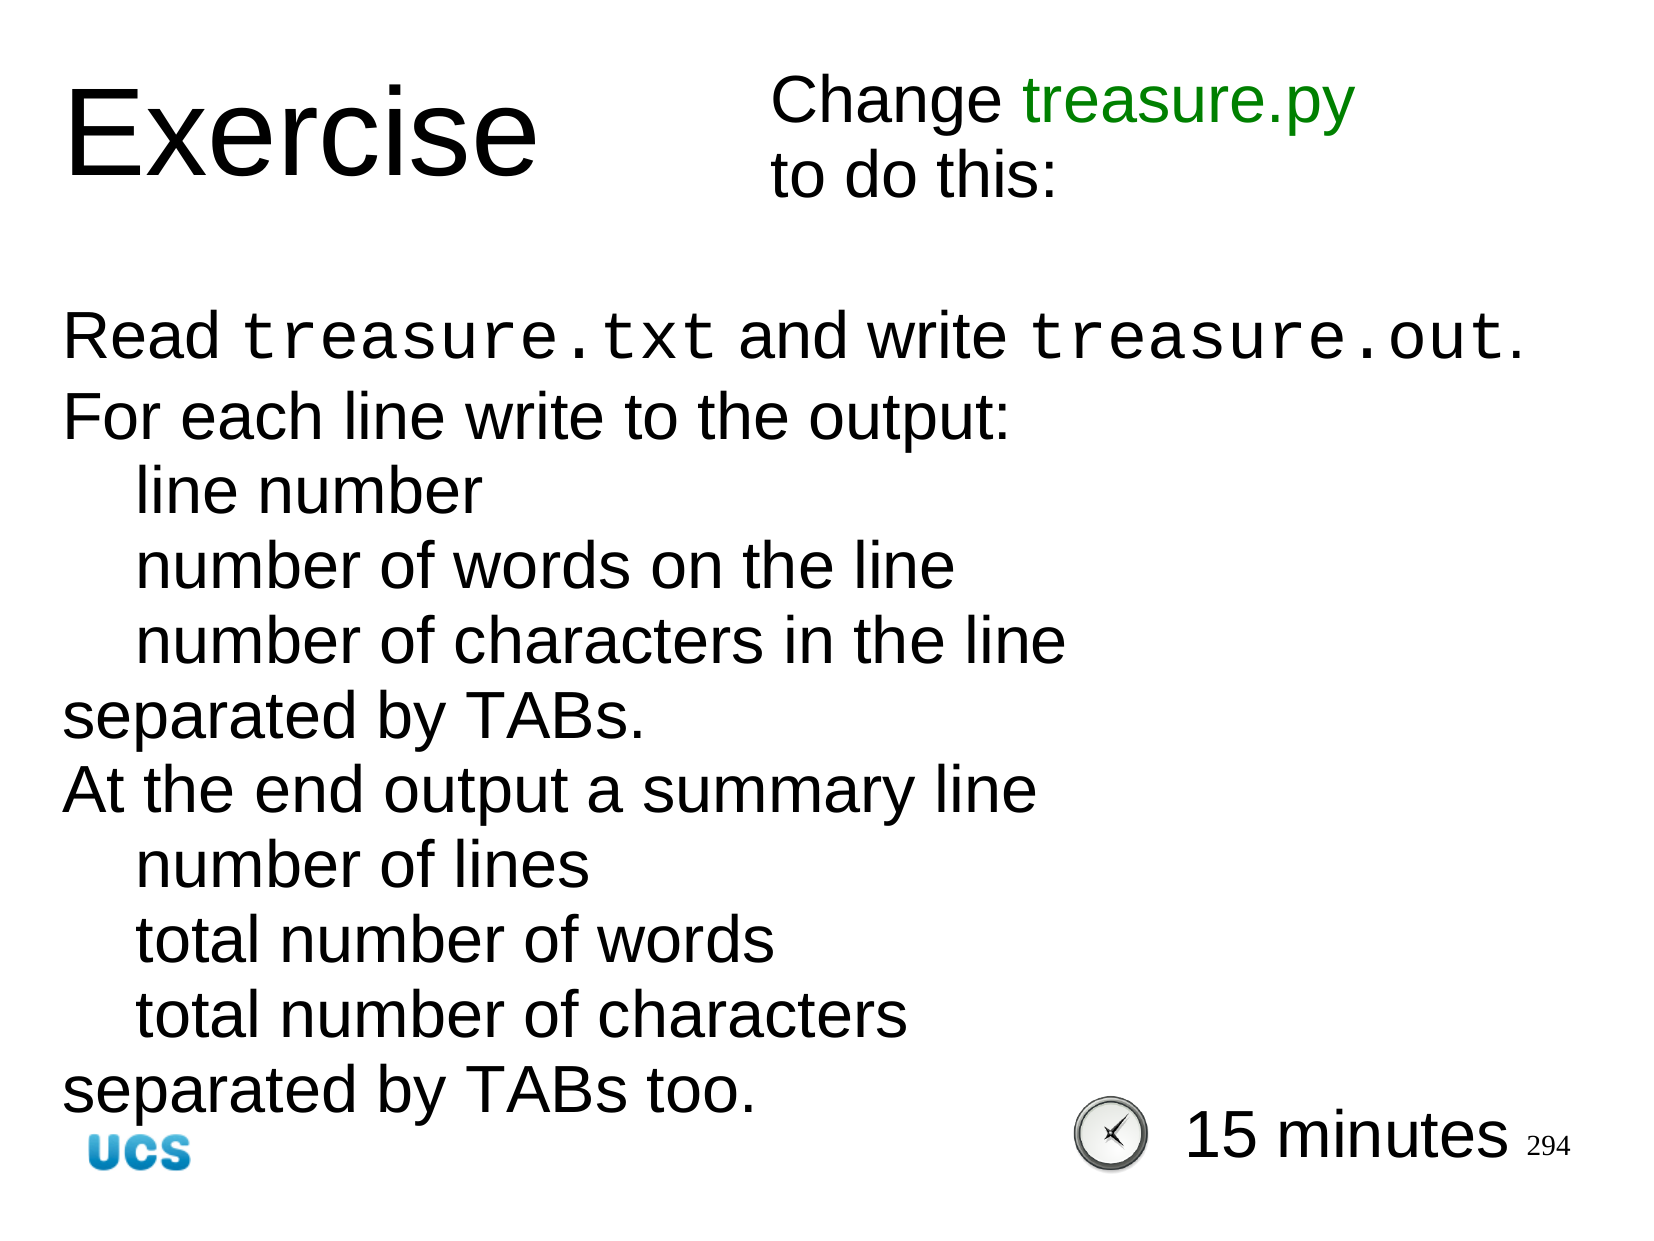

Change treasure.py
to do this:
Exercise
Read treasure.txt and write treasure.out.
For each line write to the output:
	line number
	number of words on the line
	number of characters in the line
separated by TABs.
At the end output a summary line
	number of lines
	total number of words
	total number of characters
separated by TABs too.
15 minutes
294